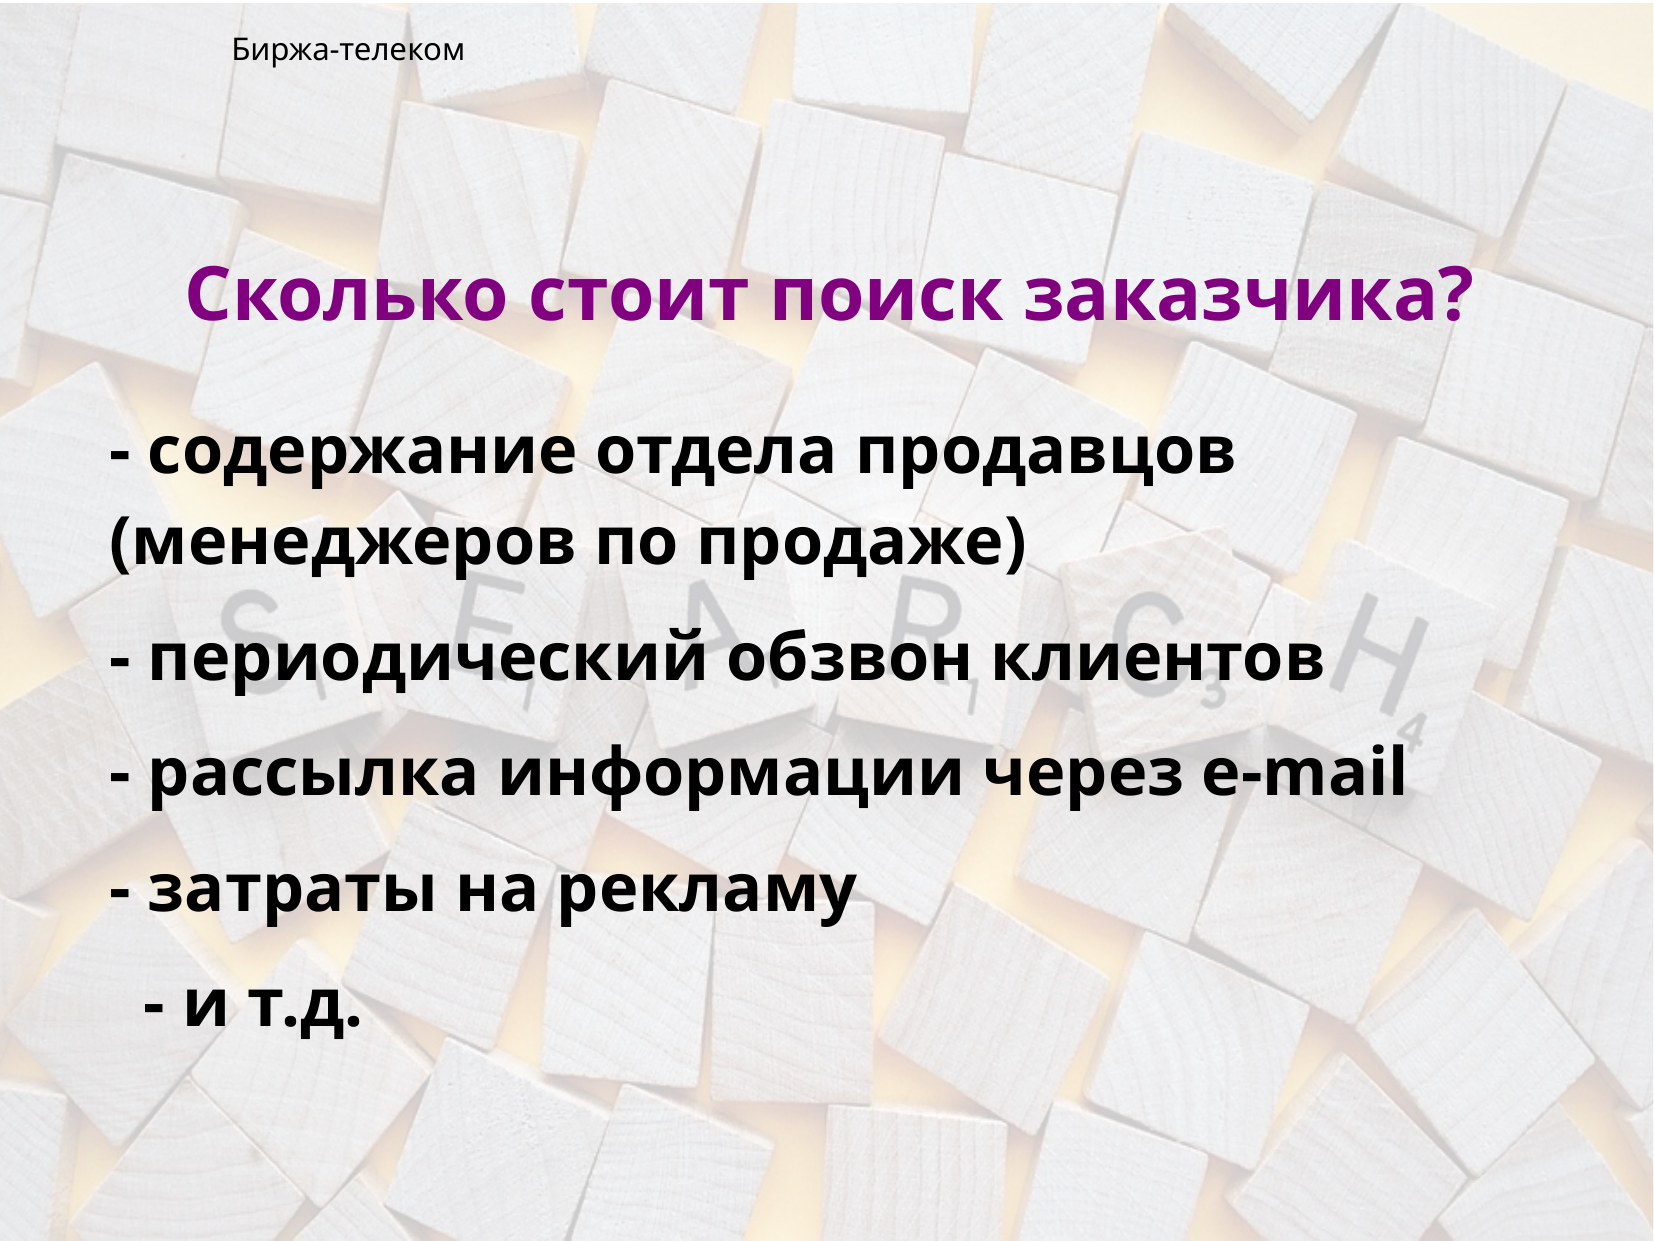

# Биржа-телеком
Сколько стоит поиск заказчика?
- содержание отдела продавцов (менеджеров по продаже)
- периодический обзвон клиентов
- рассылка информации через e-mail
- затраты на рекламу
 - и т.д.